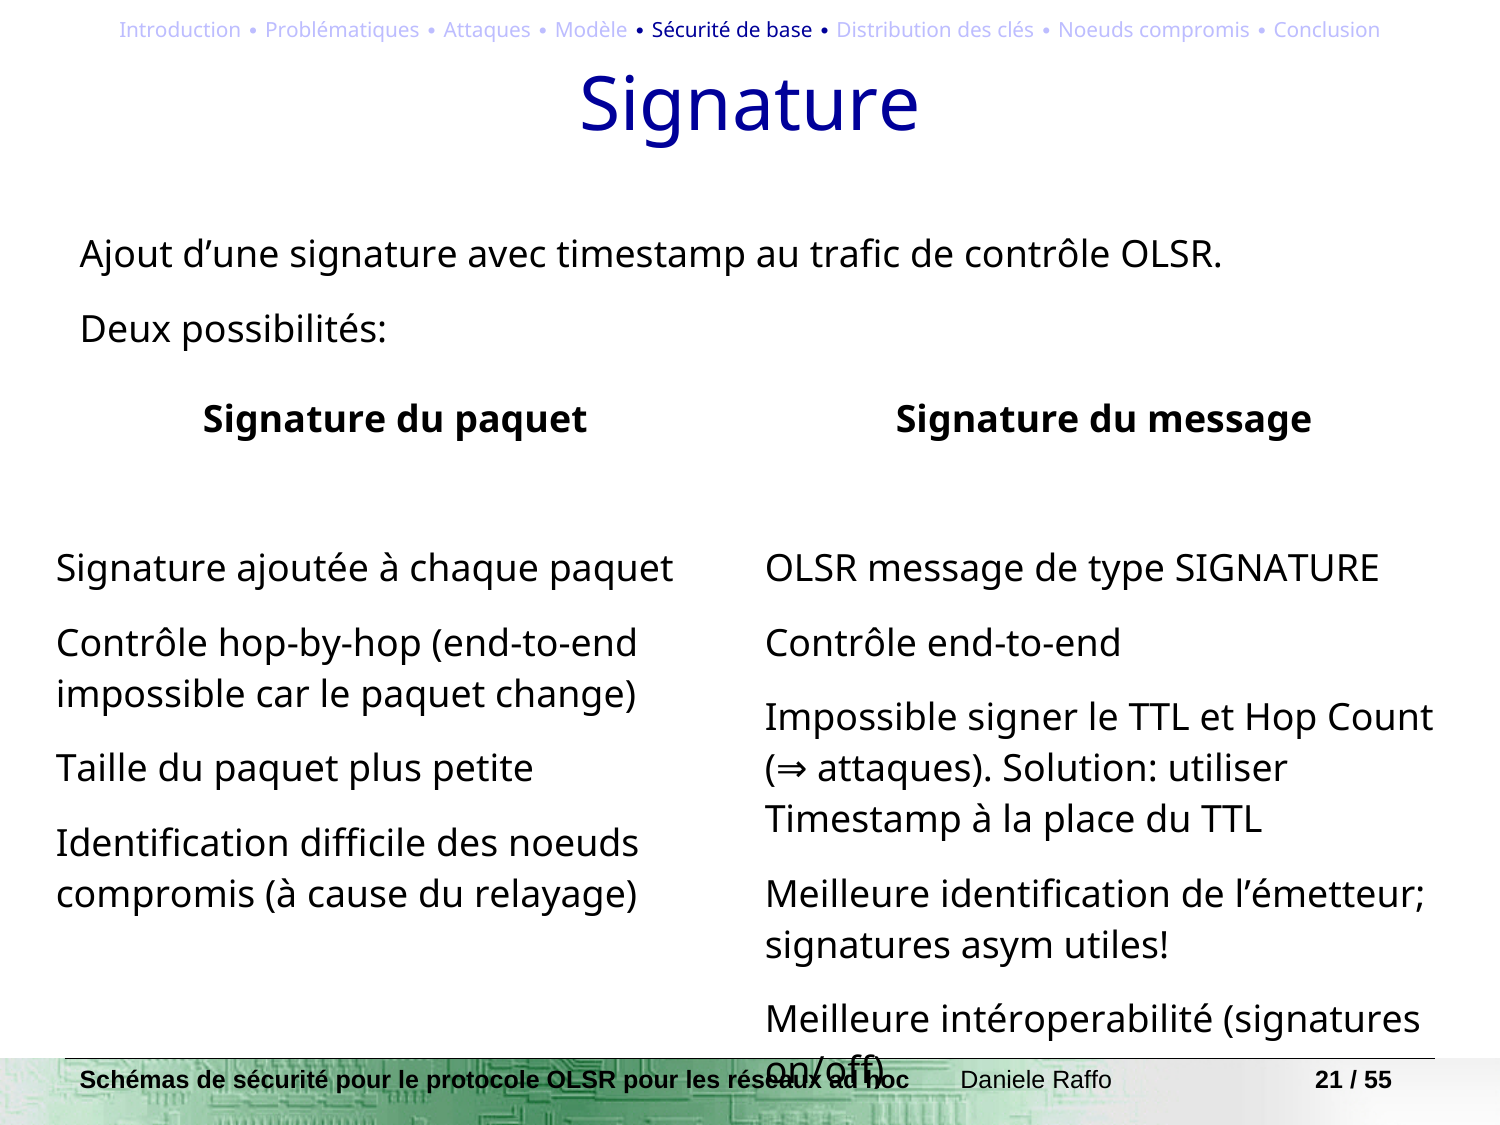

Introduction ∙ Problématiques ∙ Attaques ∙ Modèle ∙ Sécurité de base ∙ Distribution des clés ∙ Noeuds compromis ∙ Conclusion
Signature
Ajout d’une signature avec timestamp au trafic de contrôle OLSR.
Deux possibilités:
Signature du paquet
Signature ajoutée à chaque paquet
Contrôle hop-by-hop (end-to-end impossible car le paquet change)
Taille du paquet plus petite
Identification difficile des noeuds compromis (à cause du relayage)
Signature du message
OLSR message de type SIGNATURE
Contrôle end-to-end
Impossible signer le TTL et Hop Count (⇒ attaques). Solution: utiliser Timestamp à la place du TTL
Meilleure identification de l’émetteur; signatures asym utiles!
Meilleure intéroperabilité (signatures on/off)
21
Schémas de sécurité pour le protocole OLSR pour les réseaux ad hoc Daniele Raffo